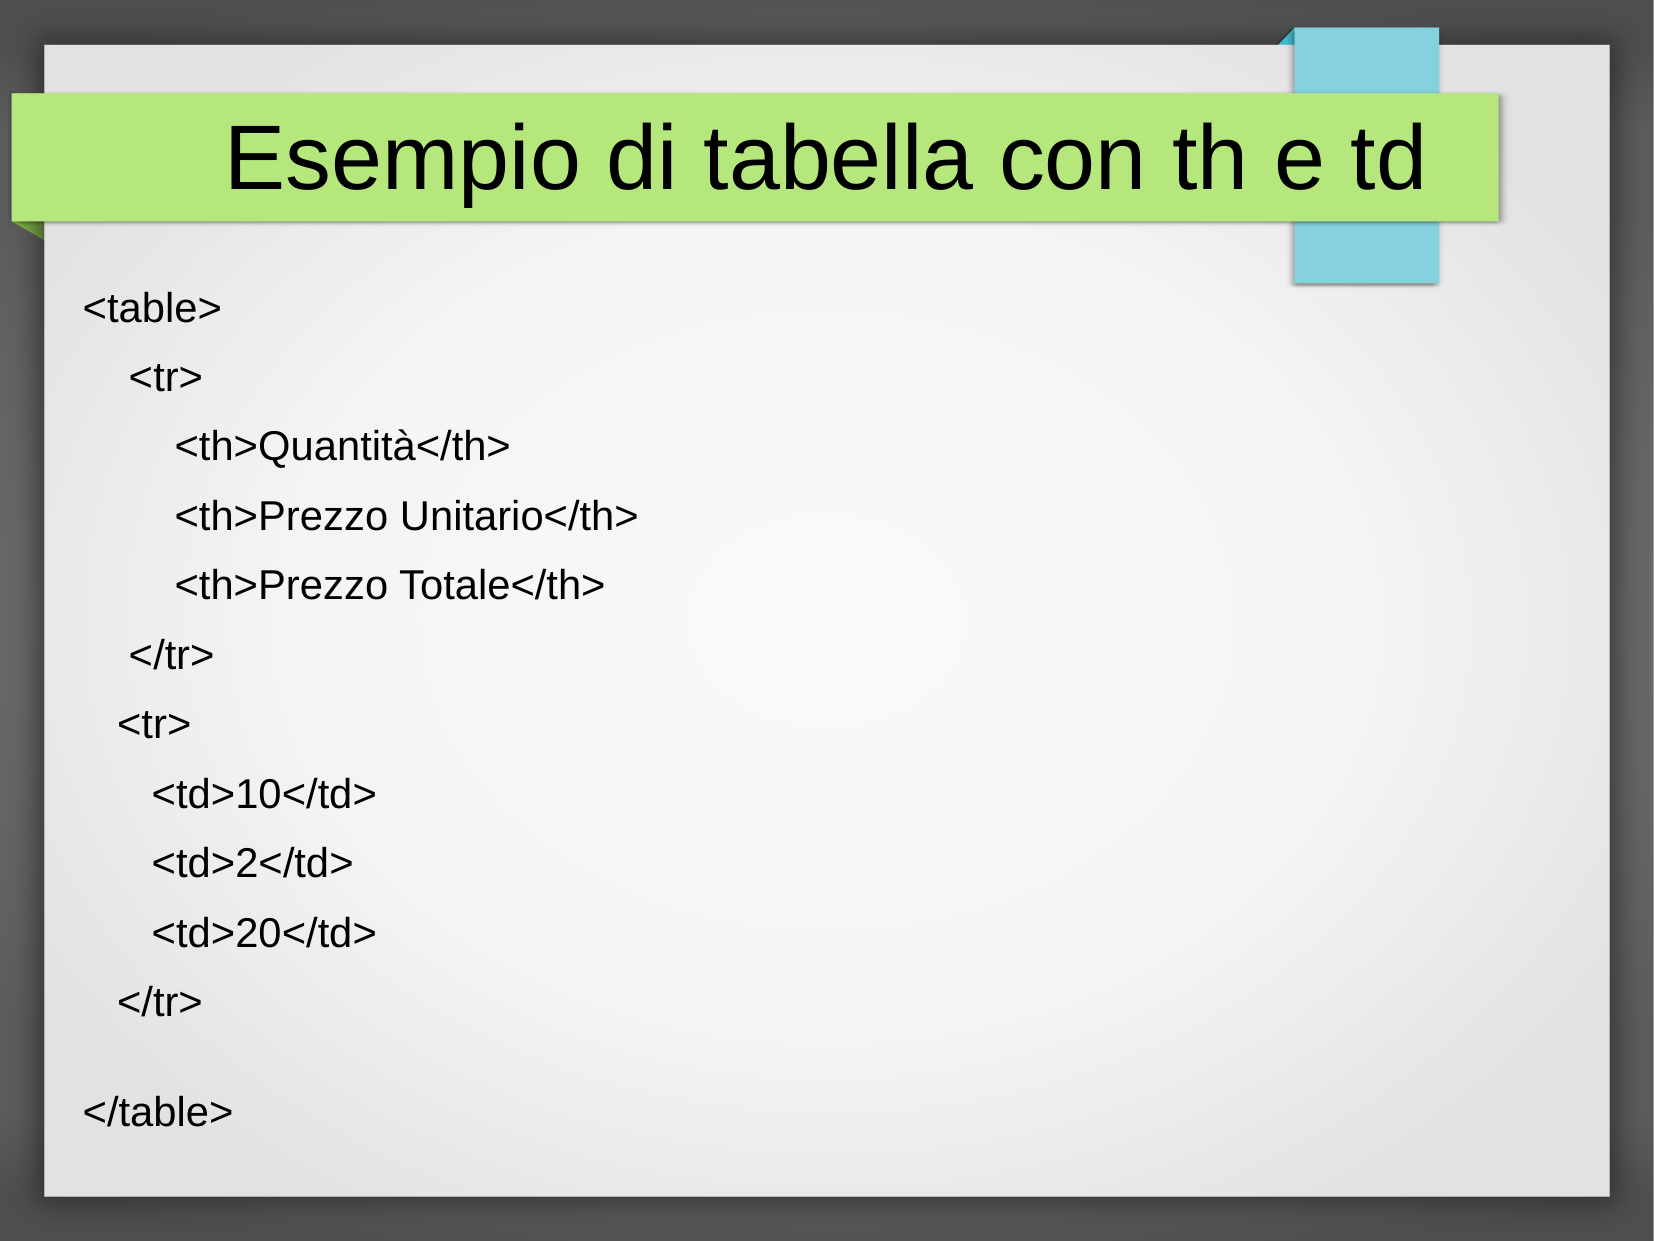

# Esempio di tabella con th e td
<table>
    <tr>
        <th>Quantità</th>
        <th>Prezzo Unitario</th>
        <th>Prezzo Totale</th>
    </tr>
   <tr>
      <td>10</td>
      <td>2</td>
      <td>20</td>
   </tr>
</table>